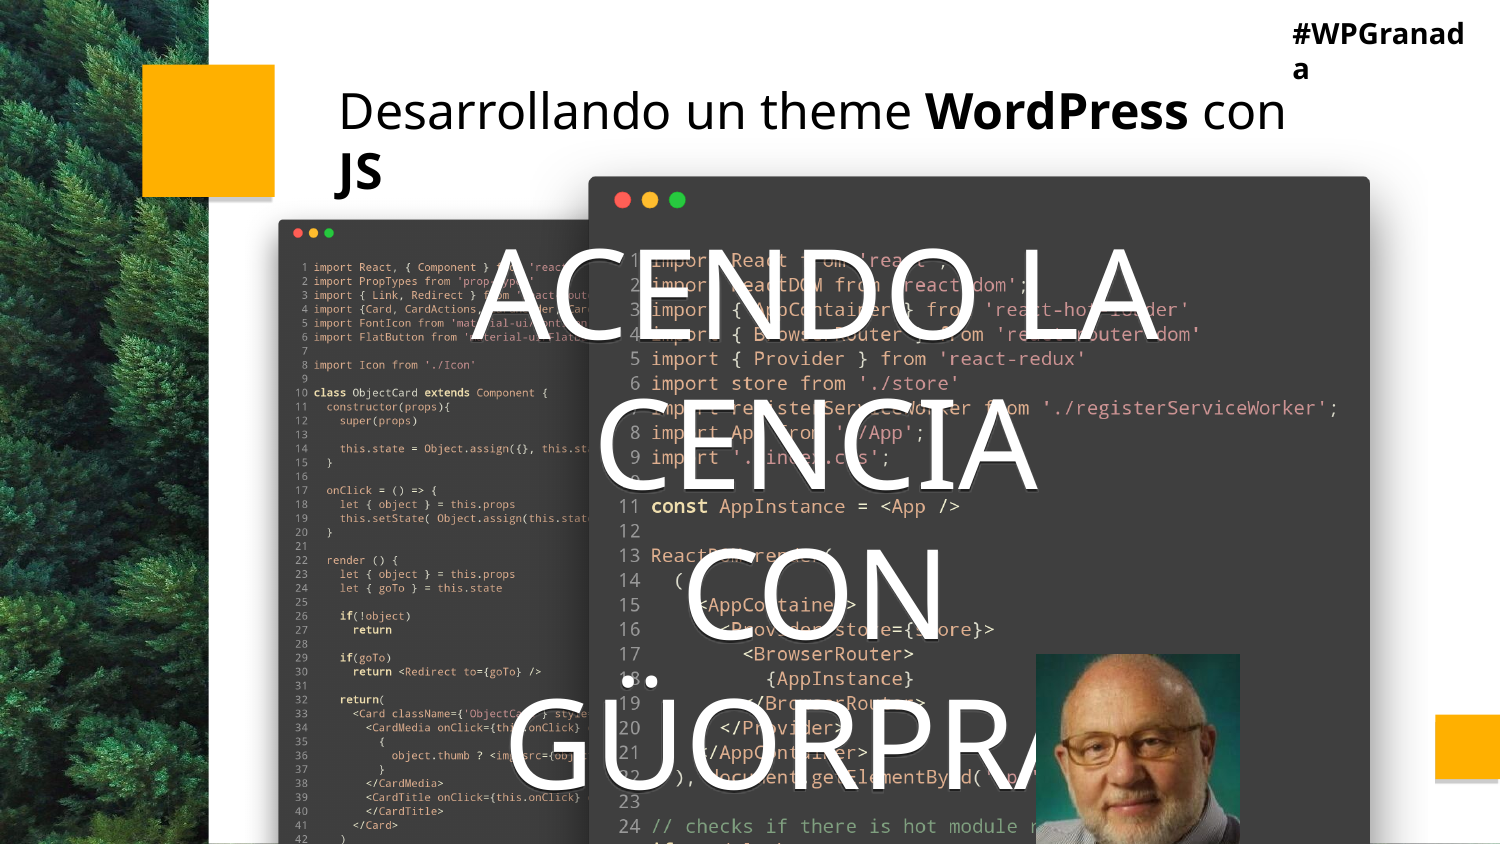

#WPGranada
Desarrollando un theme WordPress con JS
ACENDO LA
CENCIA
CON GÜORPRA.
BUM!